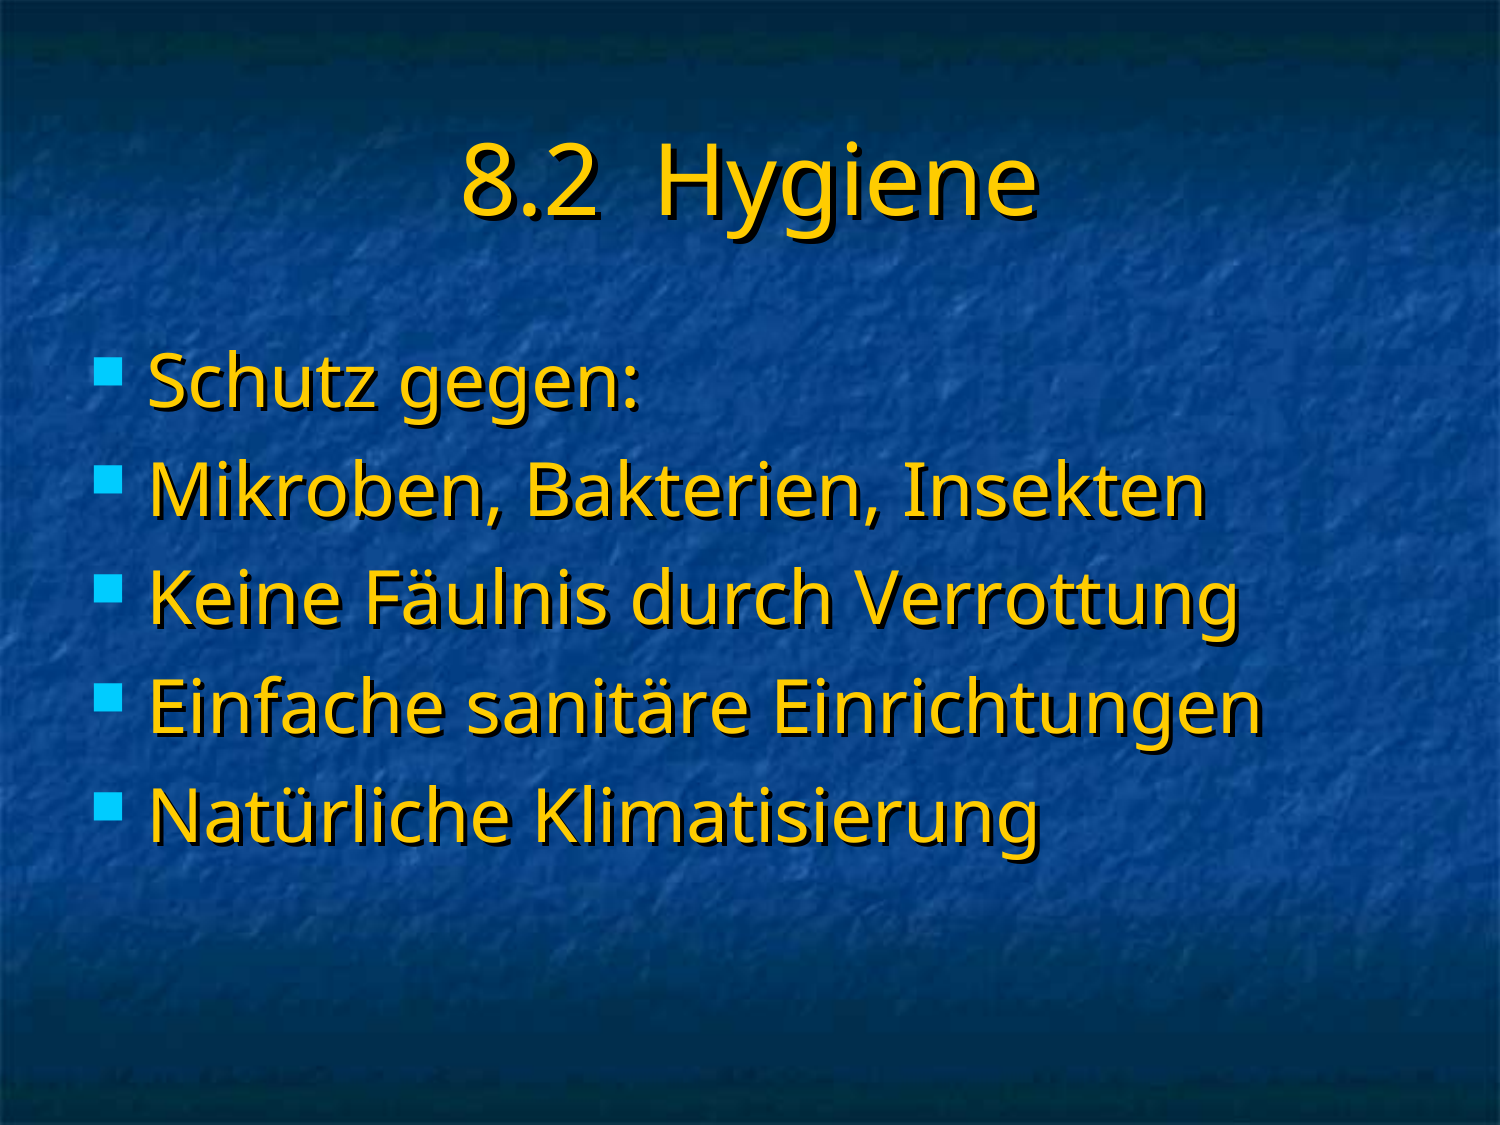

# 8.2 Hygiene
Schutz gegen:
Mikroben, Bakterien, Insekten
Keine Fäulnis durch Verrottung
Einfache sanitäre Einrichtungen
Natürliche Klimatisierung